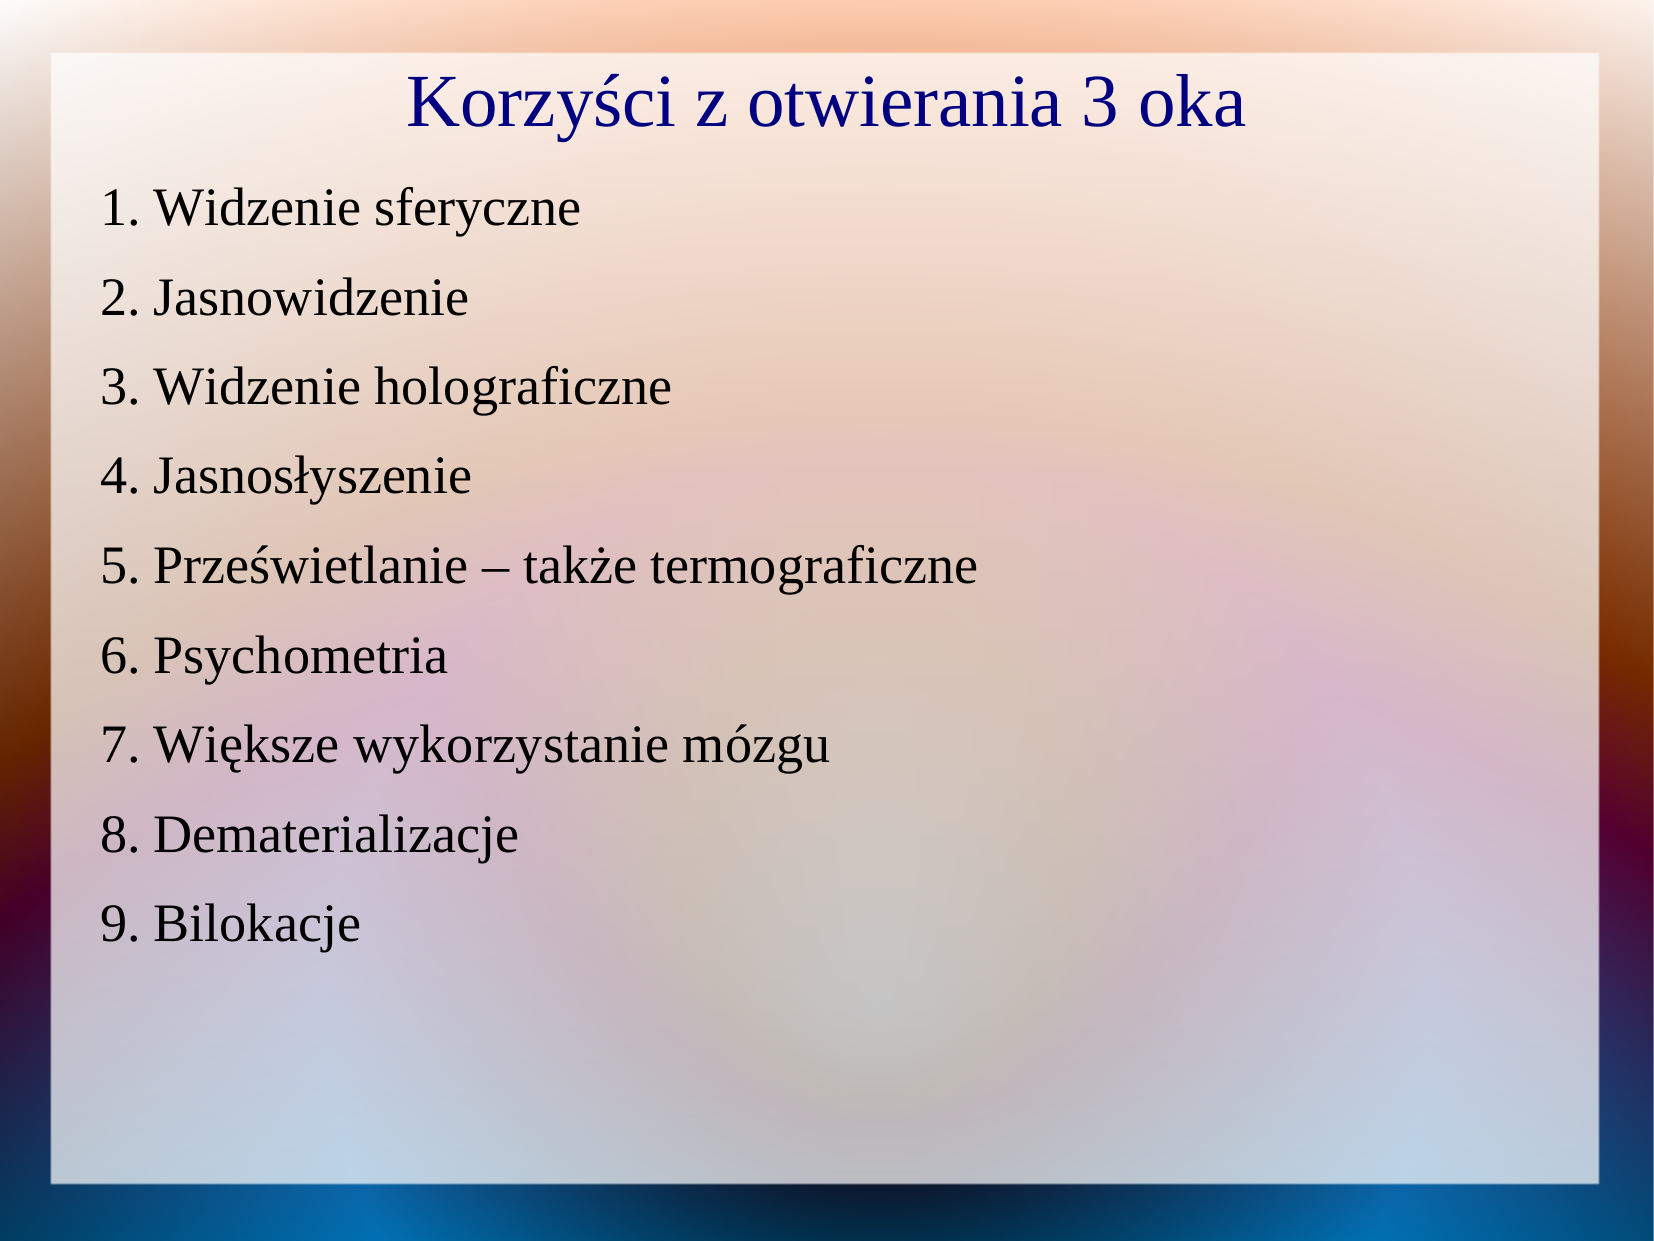

# Korzyści z otwierania 3 oka
Widzenie sferyczne
Jasnowidzenie
Widzenie holograficzne
Jasnosłyszenie
Prześwietlanie – także termograficzne
Psychometria
Większe wykorzystanie mózgu
Dematerializacje
Bilokacje